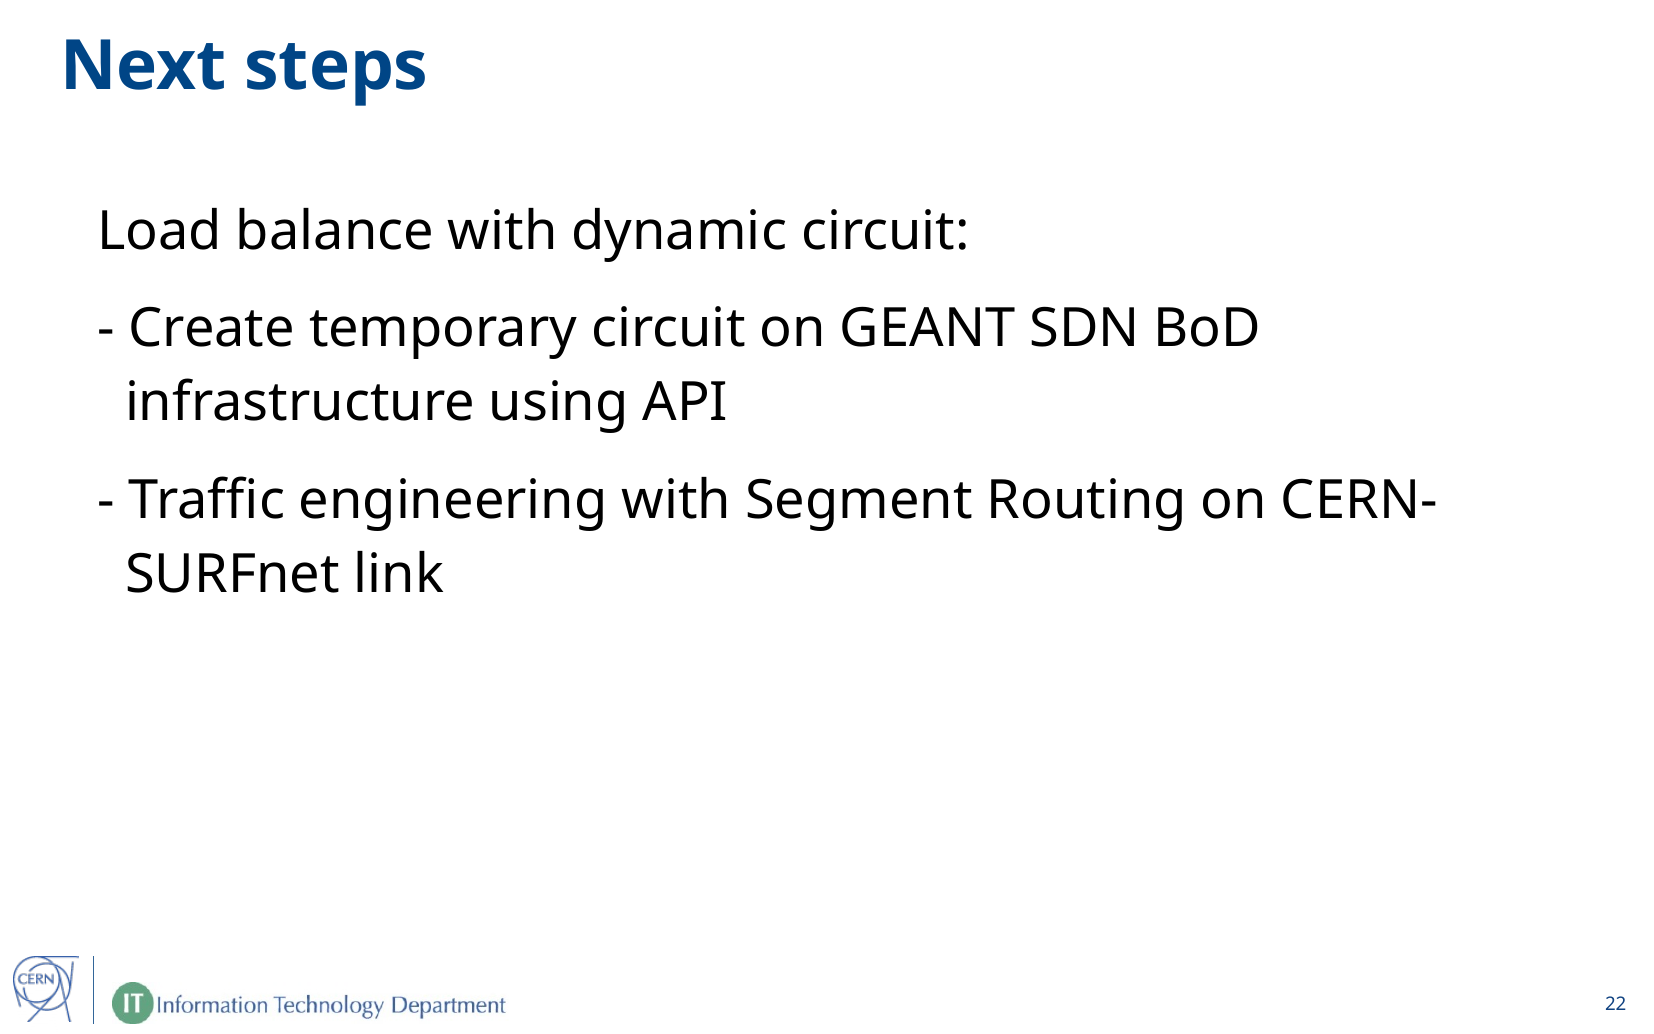

# Next steps
Load balance with dynamic circuit:
- Create temporary circuit on GEANT SDN BoD infrastructure using API
- Traffic engineering with Segment Routing on CERN-SURFnet link